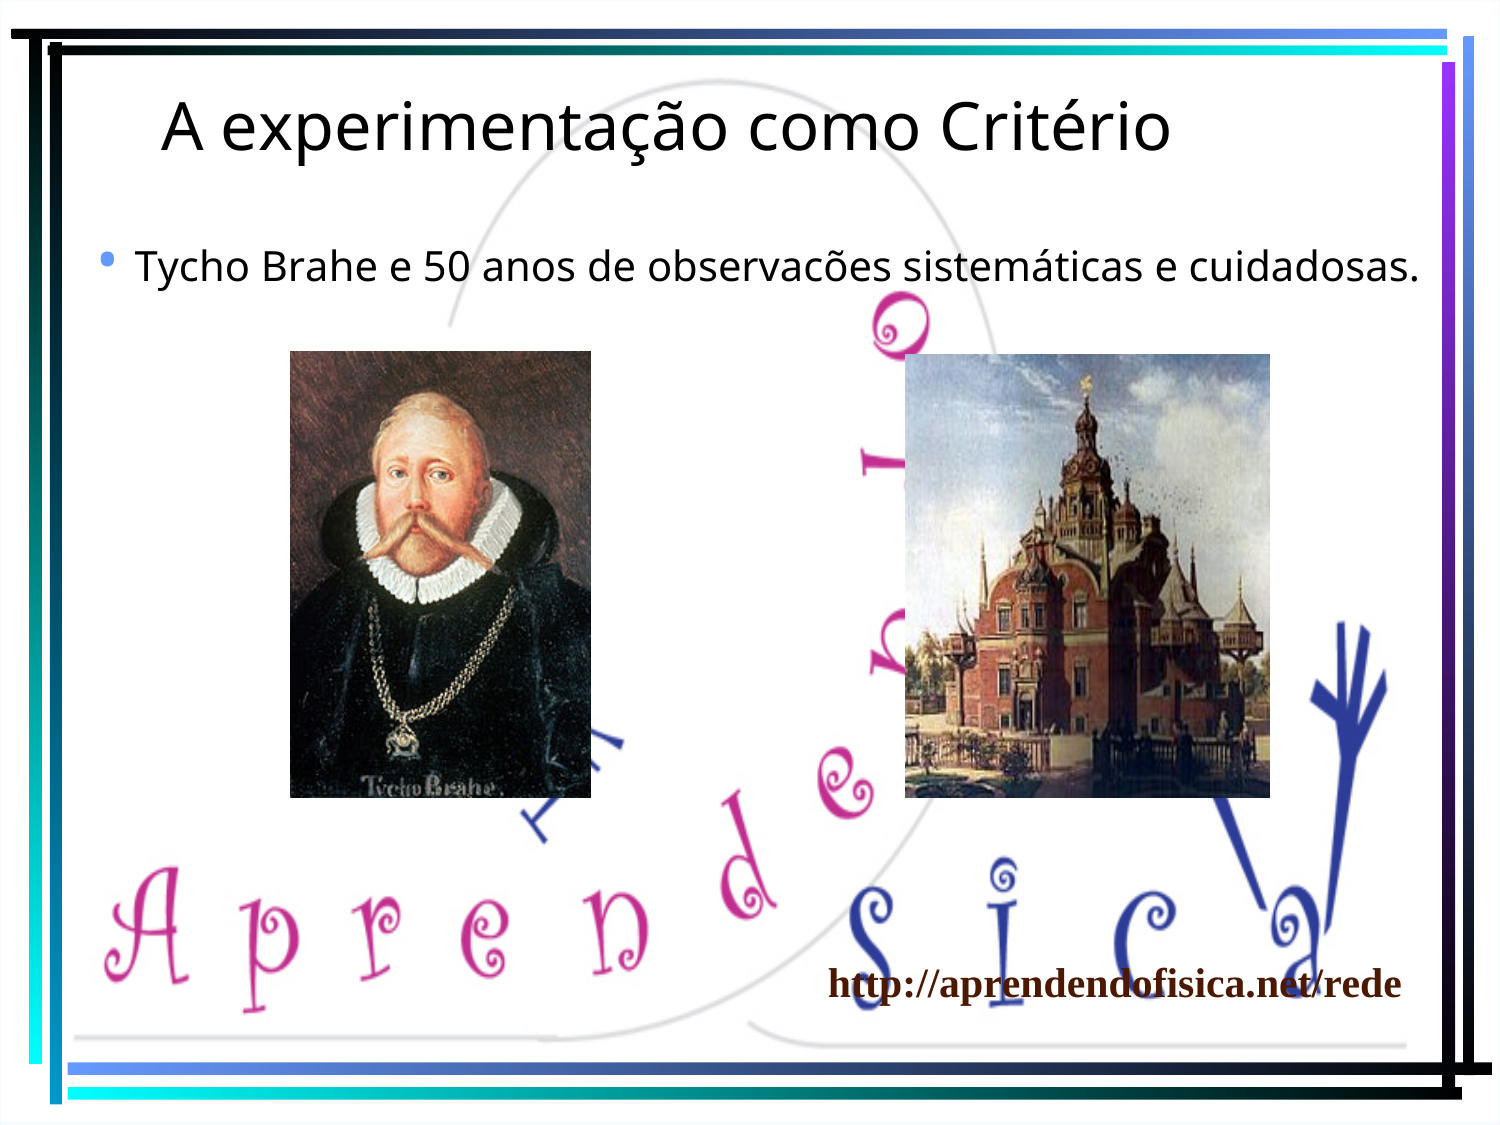

# A experimentação como Critério
 Tycho Brahe e 50 anos de observacões sistemáticas e cuidadosas.
 http://aprendendofisica.net/rede